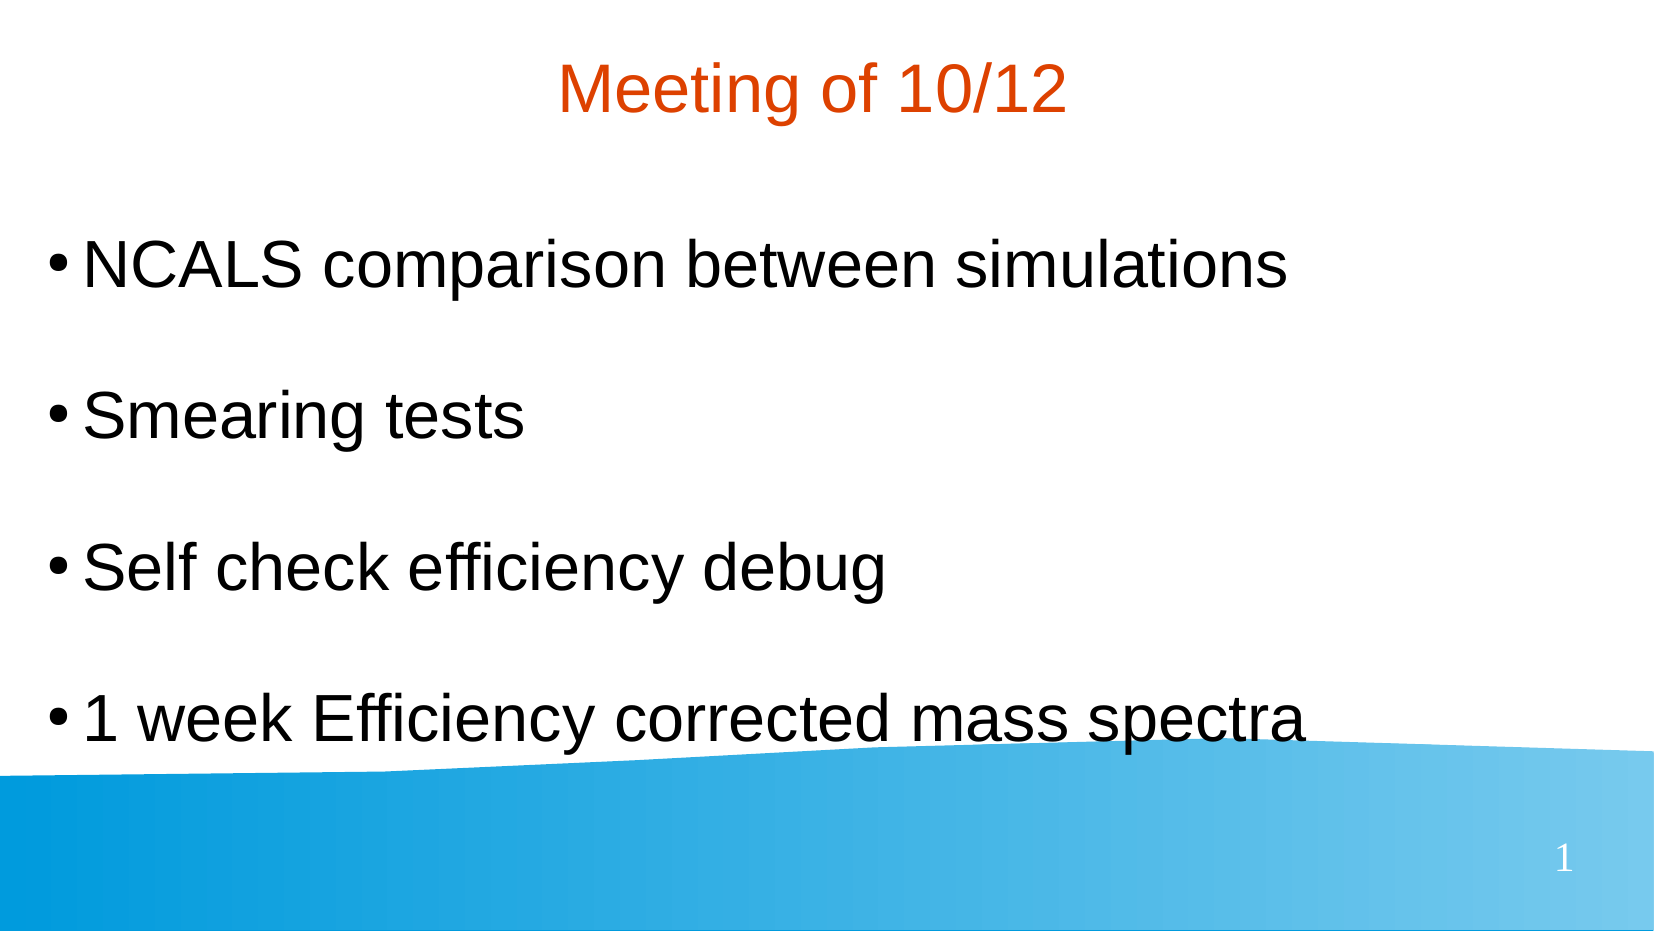

# Meeting of 10/12
NCALS comparison between simulations
Smearing tests
Self check efficiency debug
1 week Efficiency corrected mass spectra
1